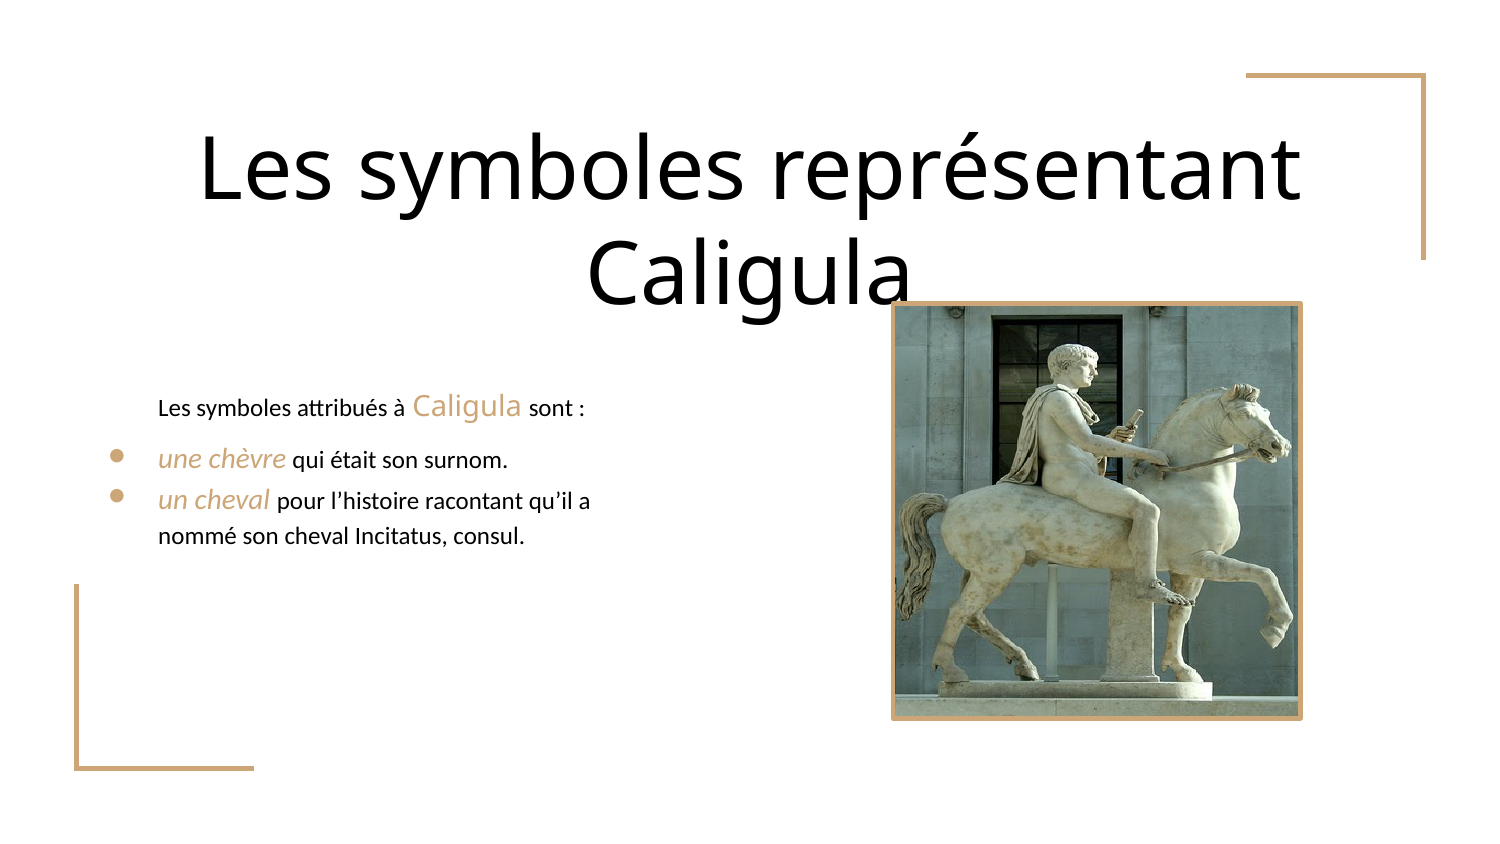

# Les symboles représentant Caligula
Les symboles attribués à Caligula sont :
une chèvre qui était son surnom.
un cheval pour l’histoire racontant qu’il a nommé son cheval Incitatus, consul.